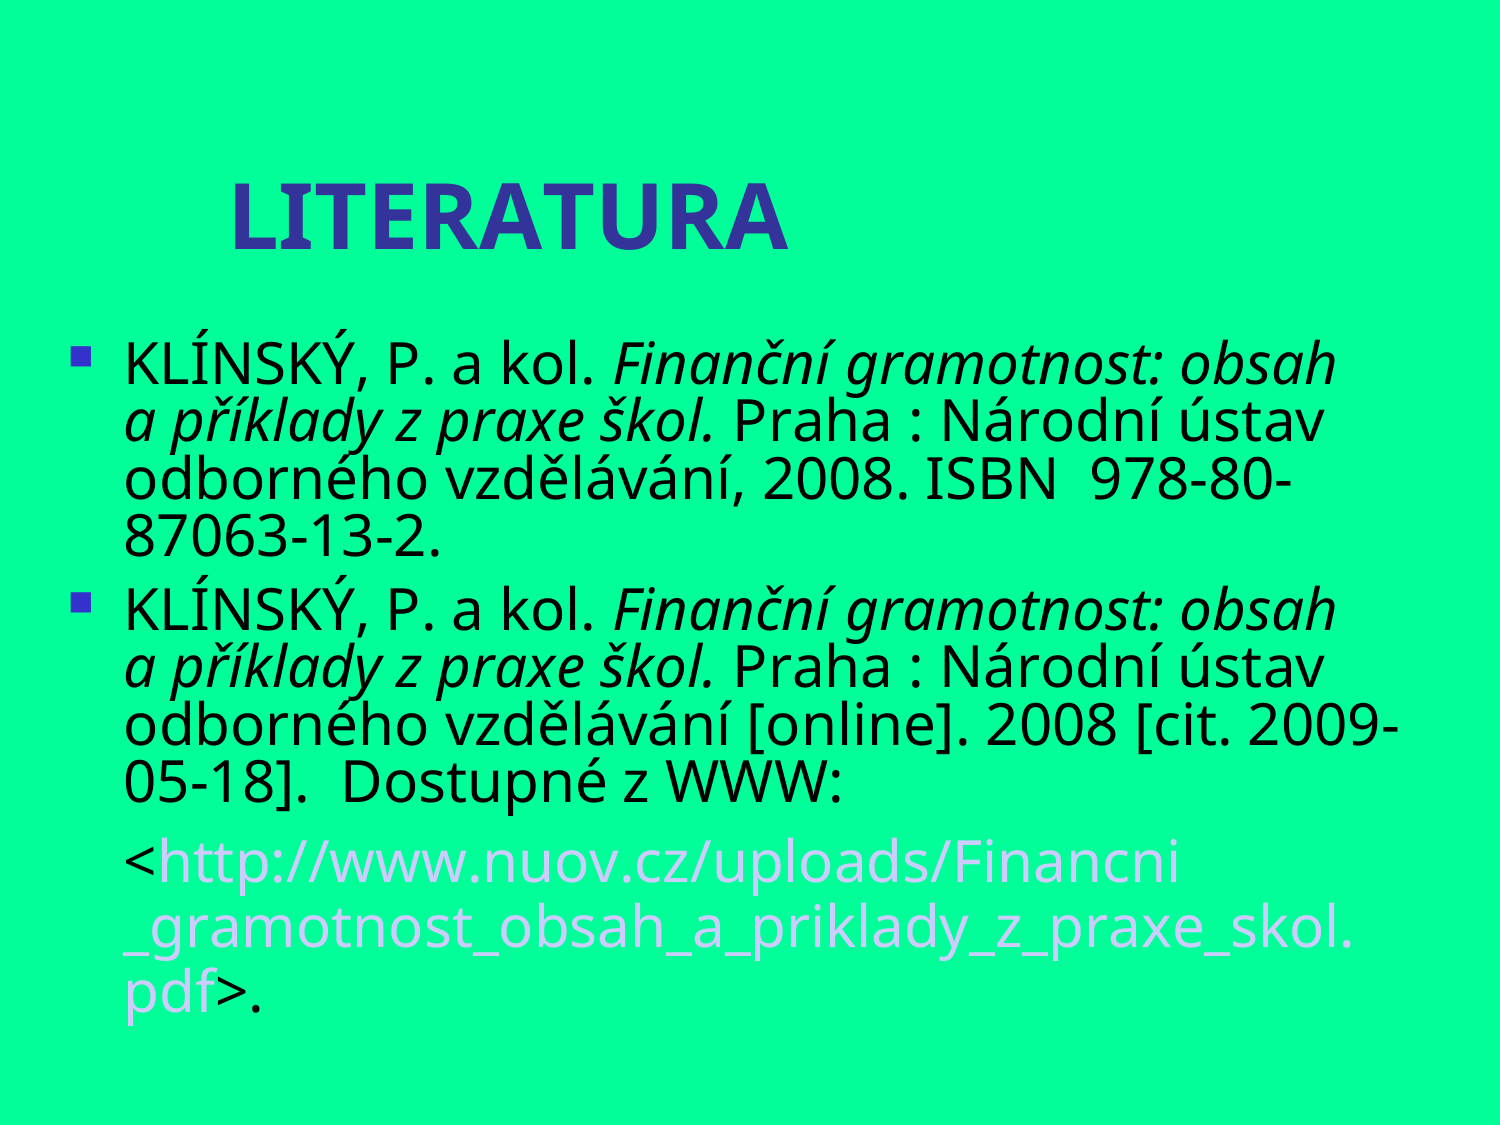

# LITERATURA
KLÍNSKÝ, P. a kol. Finanční gramotnost: obsah
a příklady z praxe škol. Praha : Národní ústav odborného vzdělávání, 2008. ISBN 978-80-87063-13-2.
KLÍNSKÝ, P. a kol. Finanční gramotnost: obsah
a příklady z praxe škol. Praha : Národní ústav odborného vzdělávání [online]. 2008 [cit. 2009-05-18]. Dostupné z WWW:
	<http://www.nuov.cz/uploads/Financni_gramotnost_obsah_a_priklady_z_praxe_skol.pdf>.